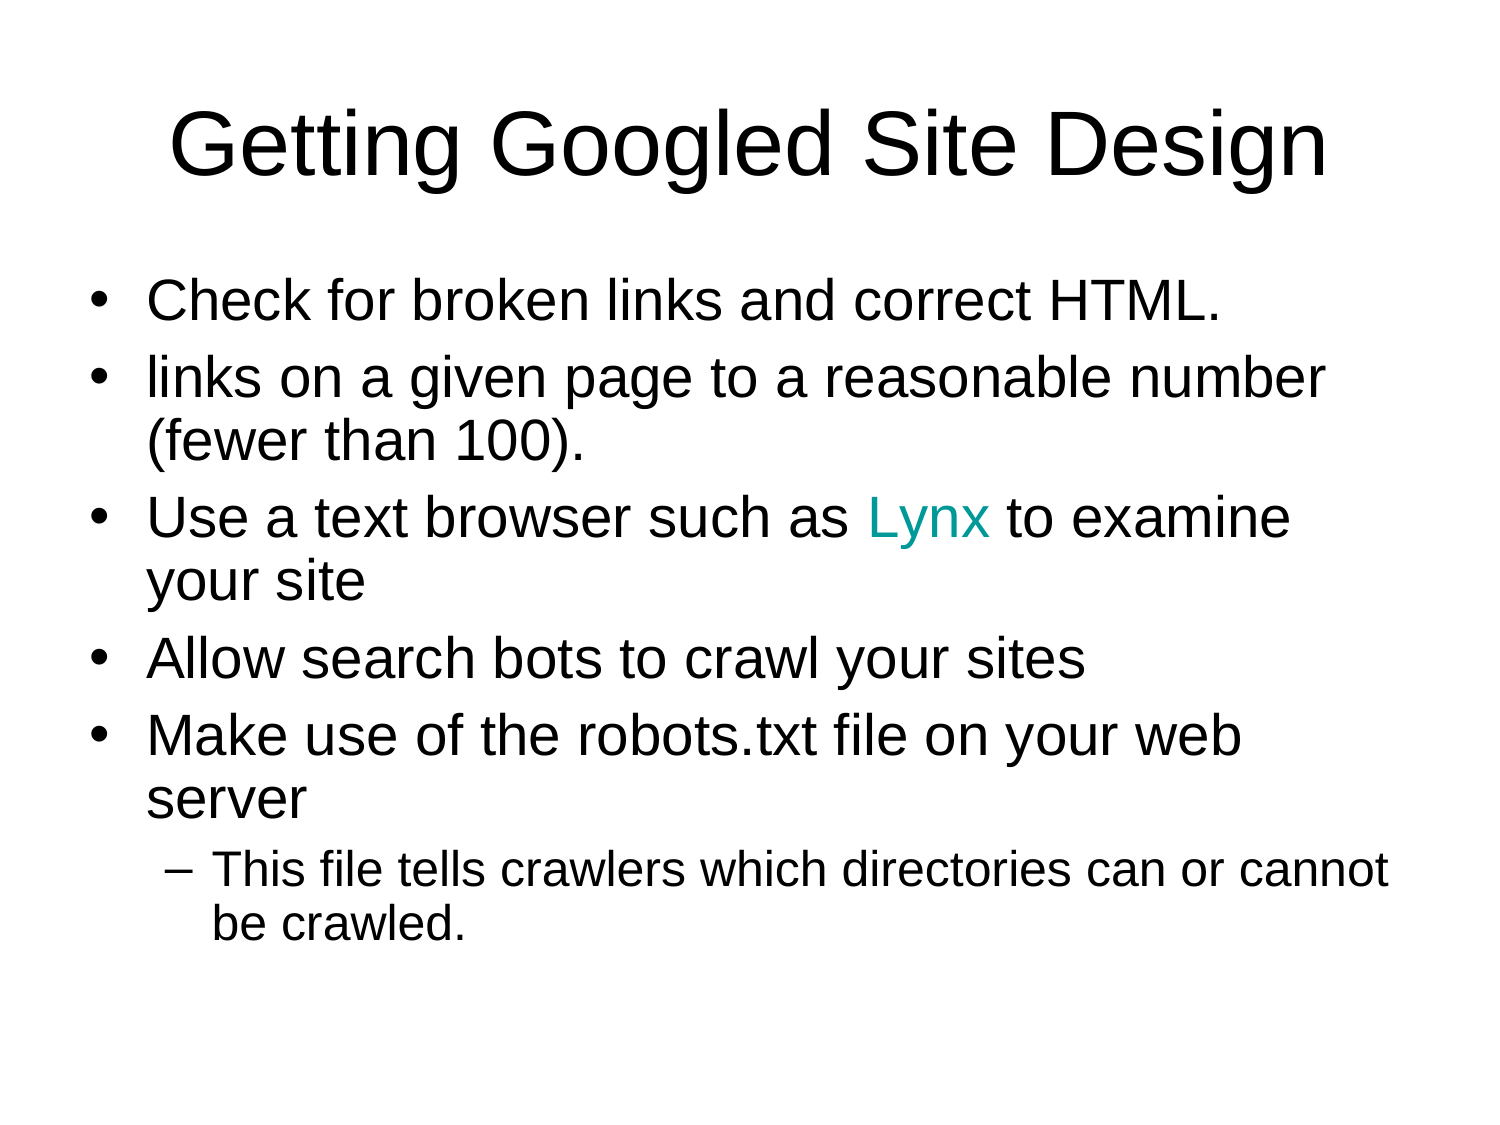

# Getting Googled Site Design
Check for broken links and correct HTML.
links on a given page to a reasonable number (fewer than 100).
Use a text browser such as Lynx to examine your site
Allow search bots to crawl your sites
Make use of the robots.txt file on your web server
This file tells crawlers which directories can or cannot be crawled.